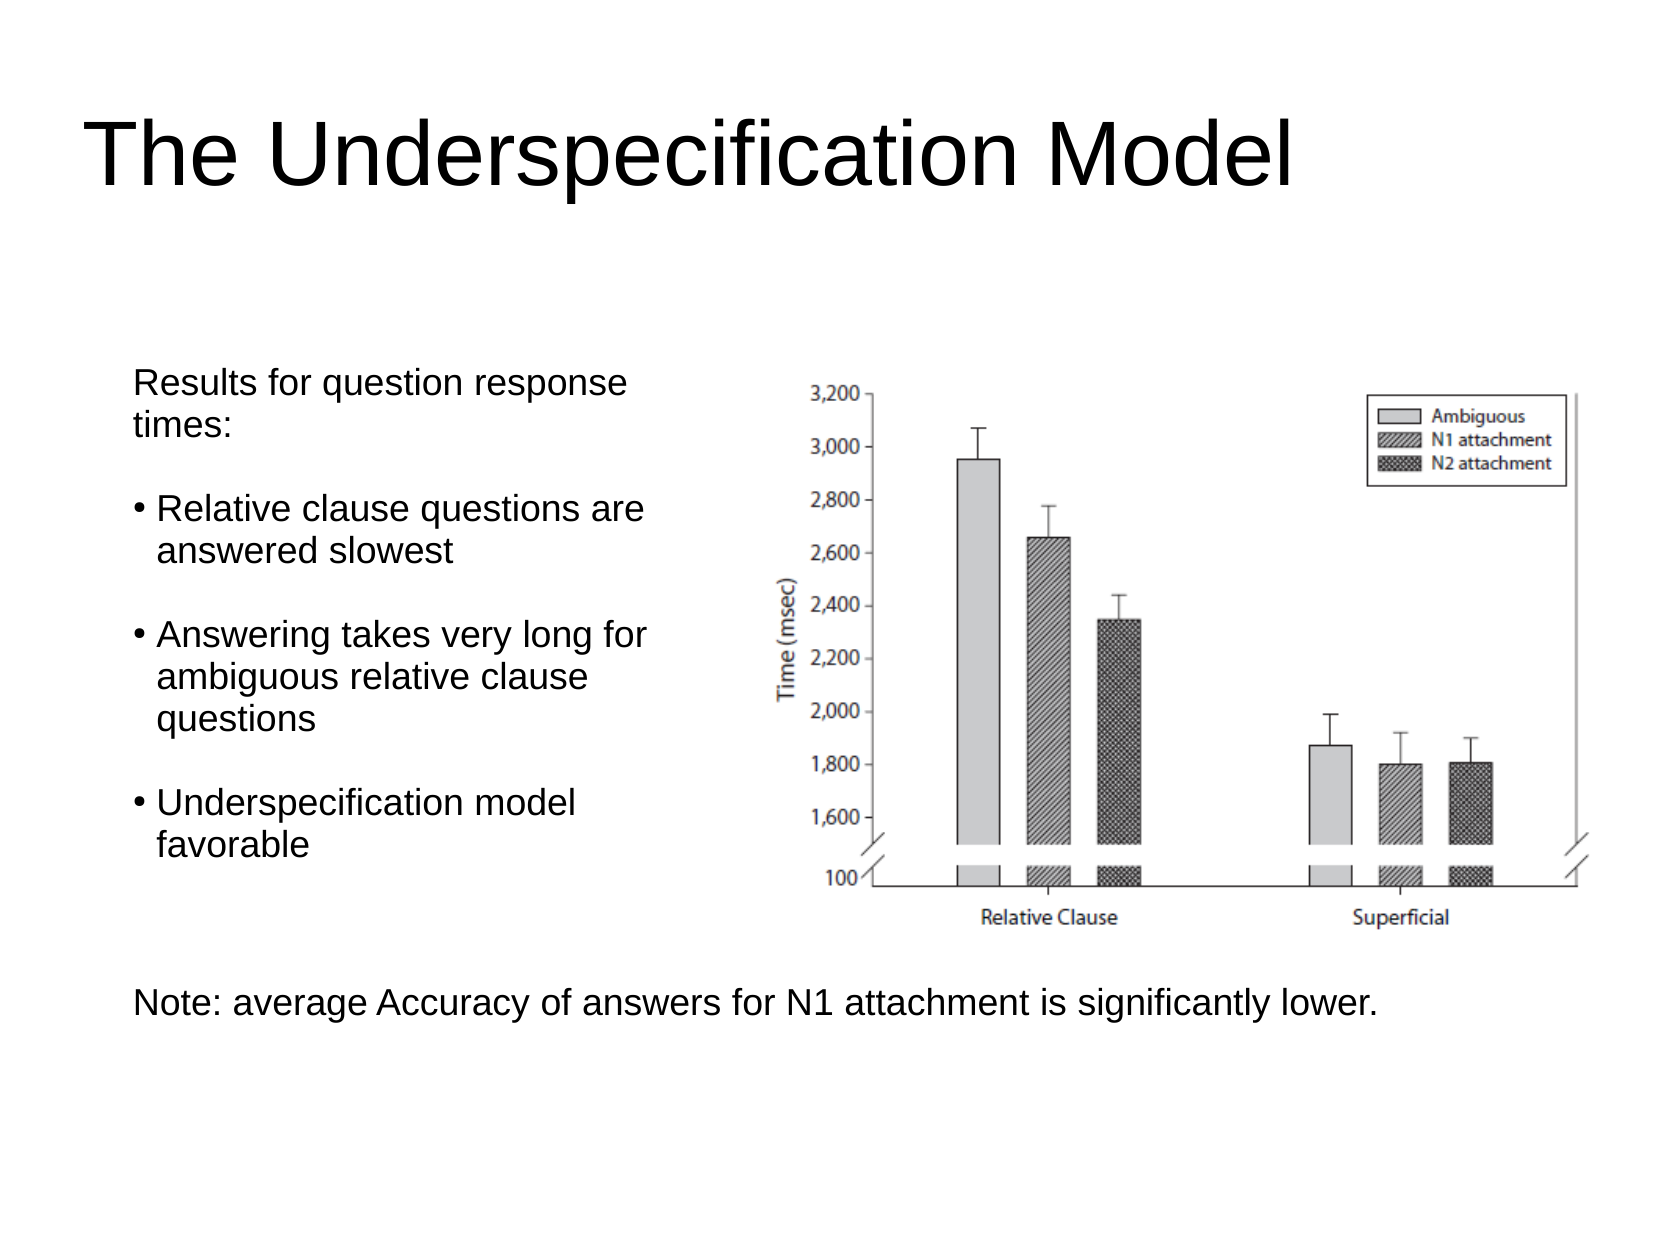

# The Underspecification Model
Results for question response times:
 Relative clause questions are
 answered slowest
 Answering takes very long for
 ambiguous relative clause
 questions
 Underspecification model
 favorable
Note: average Accuracy of answers for N1 attachment is significantly lower.